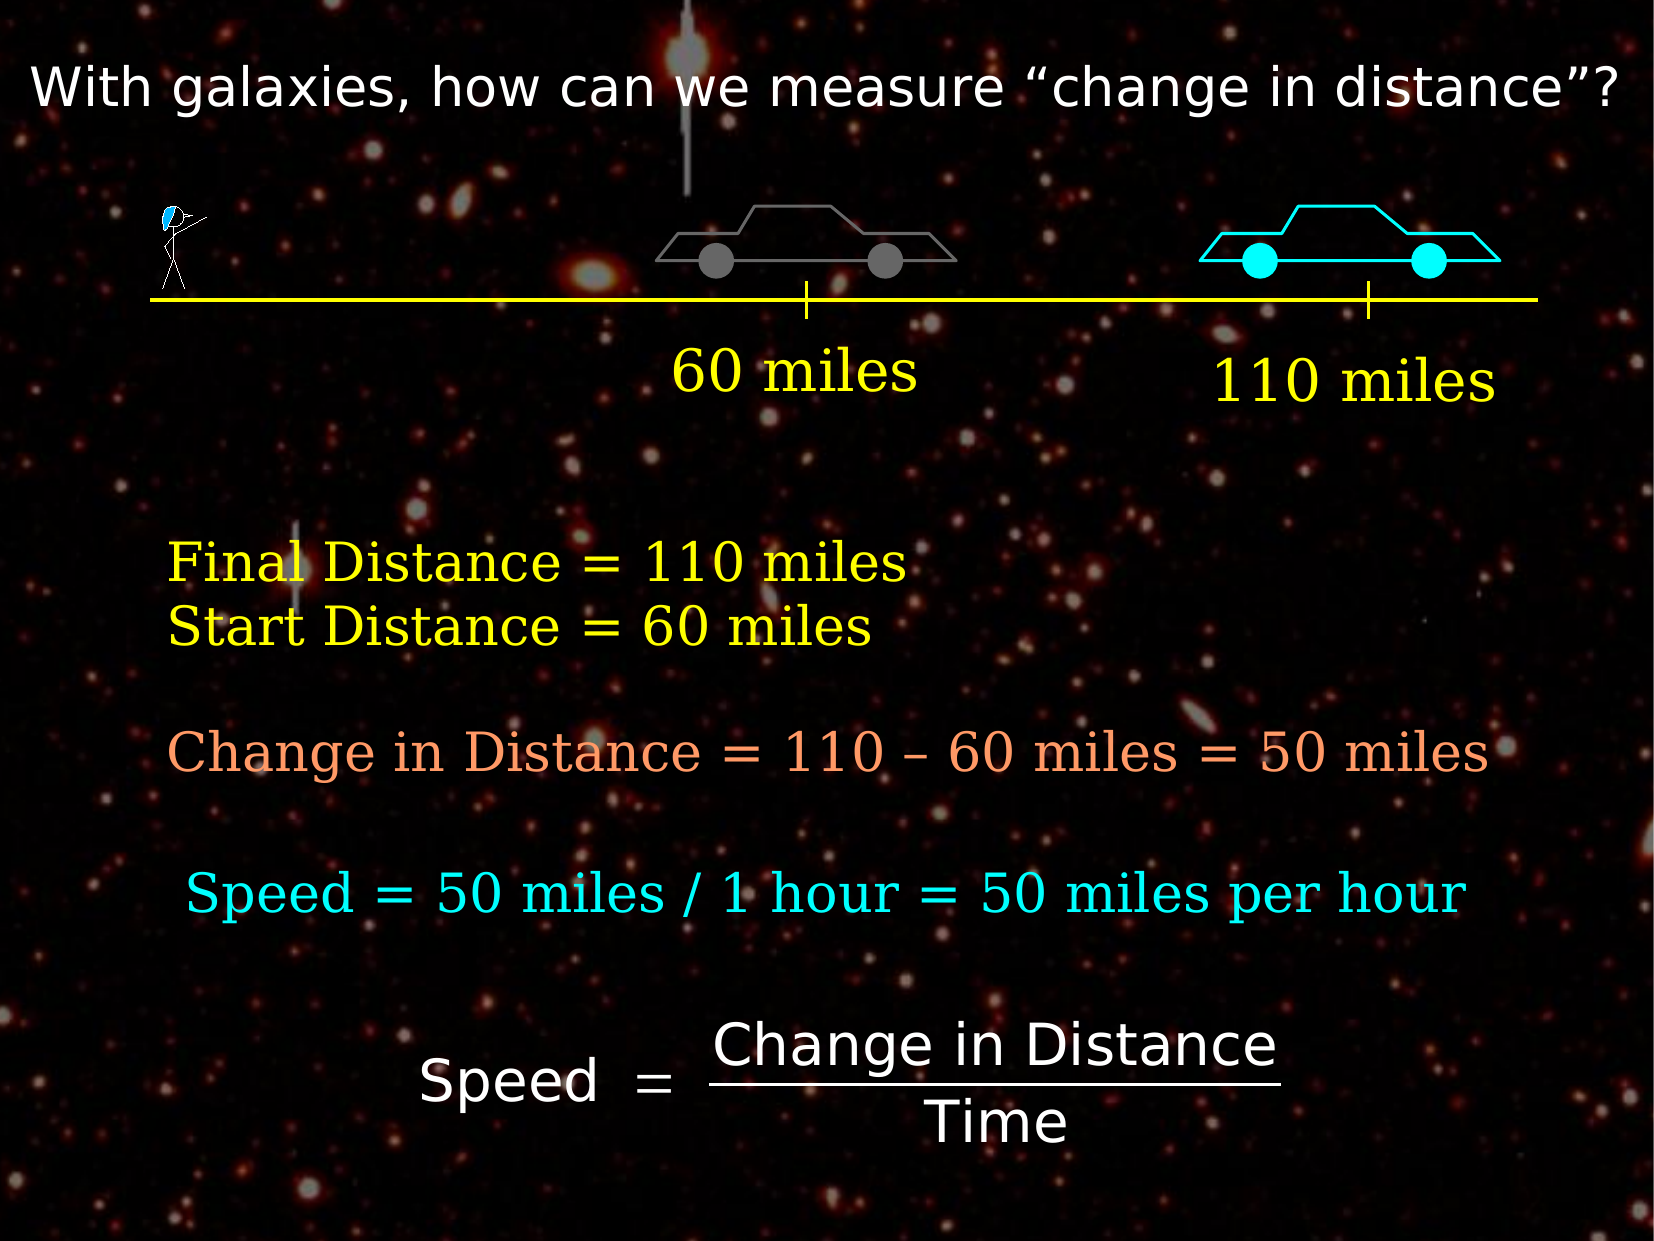

With galaxies, how can we measure “change in distance”?
60 miles
110 miles
Final Distance = 110 miles
Start Distance = 60 miles
Change in Distance = 110 – 60 miles = 50 miles
Speed = 50 miles / 1 hour = 50 miles per hour